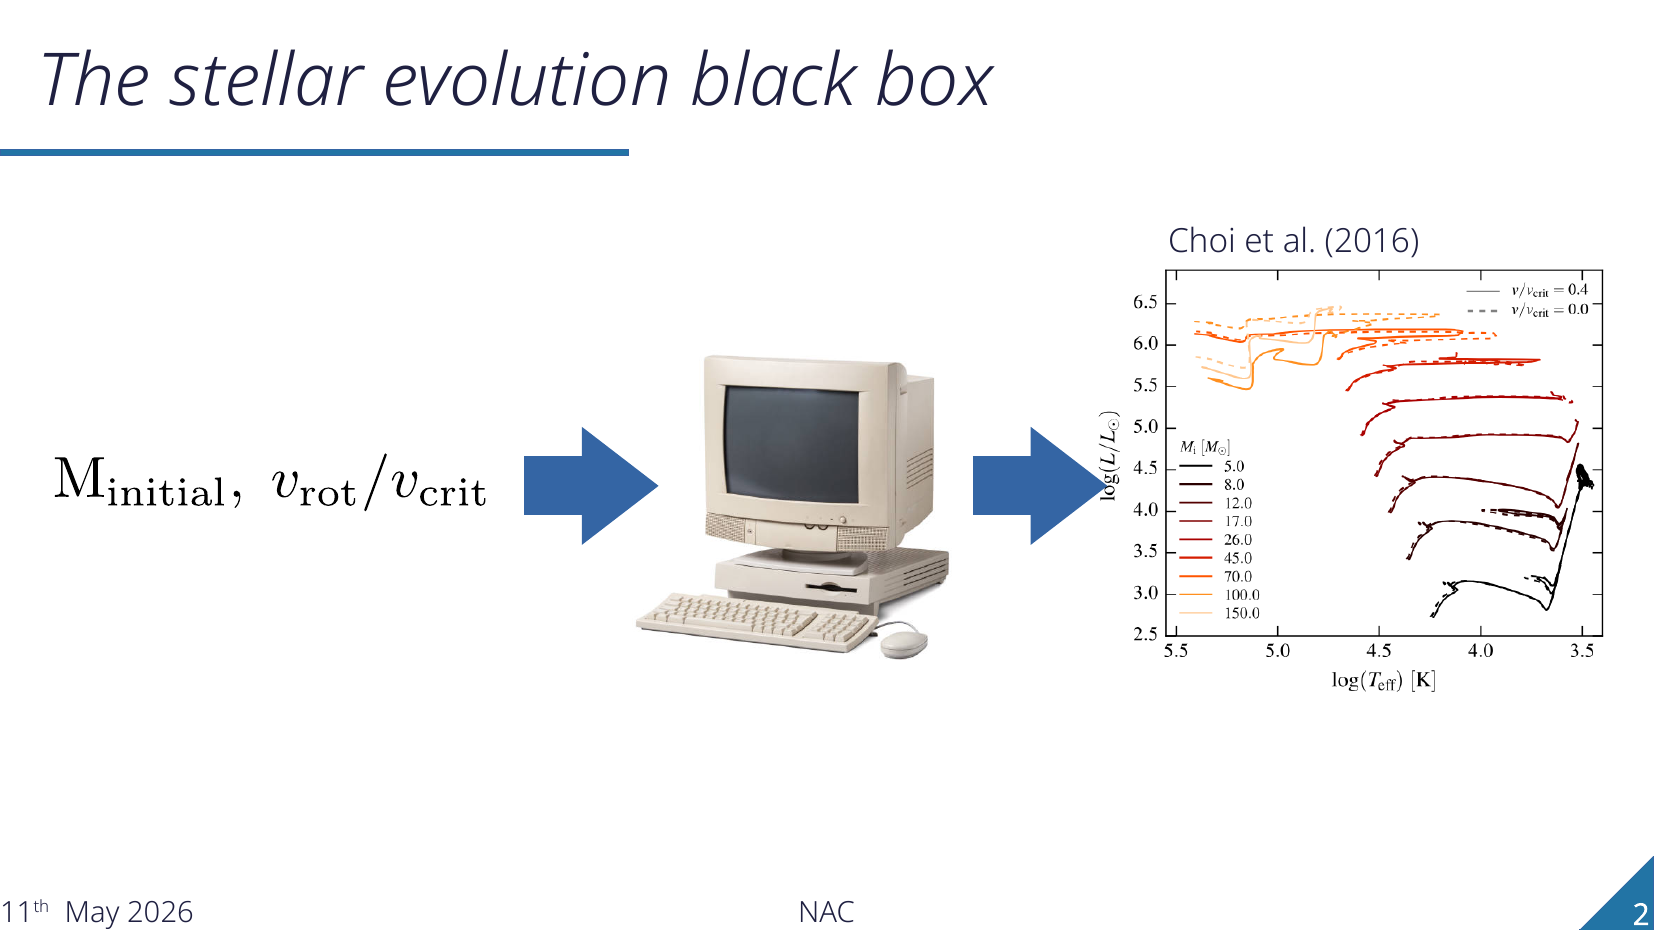

# The stellar evolution black box
Choi et al. (2016)
2